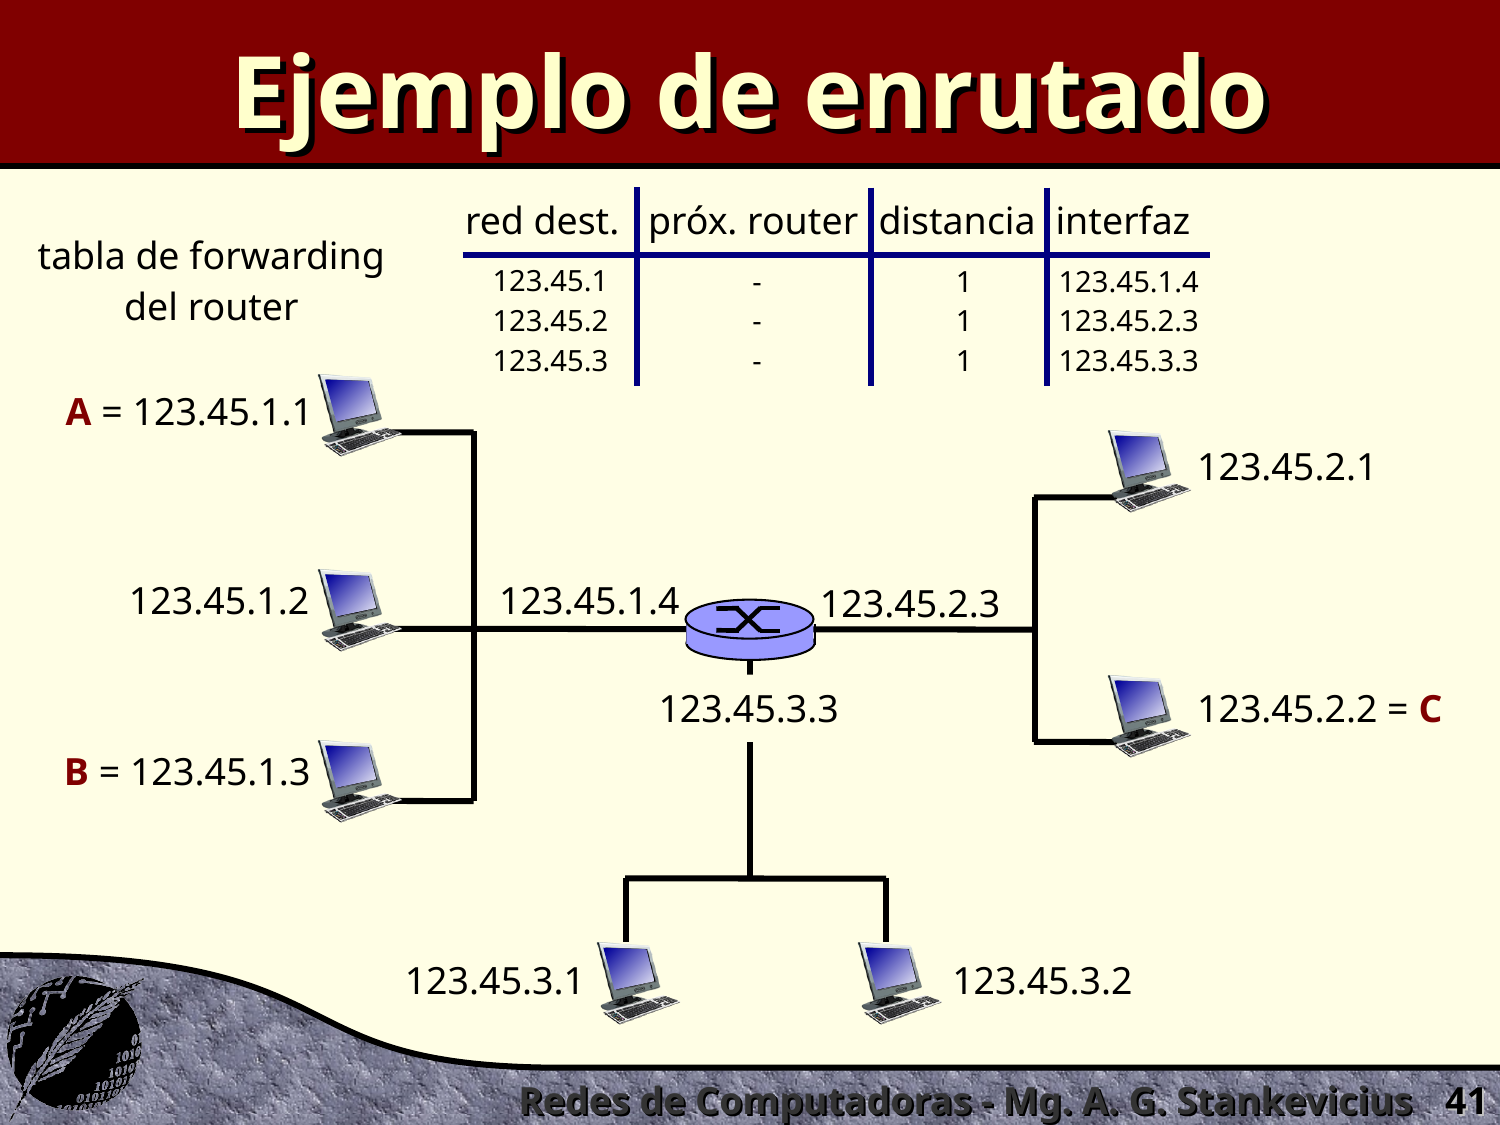

# Ejemplo de enrutado
red dest.
próx. router
distancia
interfaz
tabla de forwarding
del router
123.45.1
123.45.2
123.45.3
-
-
-
123.45.1.4
123.45.2.3
123.45.3.3
1
1
1
A = 123.45.1.1
123.45.2.1
123.45.1.4
123.45.1.2
123.45.2.3
123.45.3.3
123.45.2.2 = C
B = 123.45.1.3
123.45.3.1
123.45.3.2
41